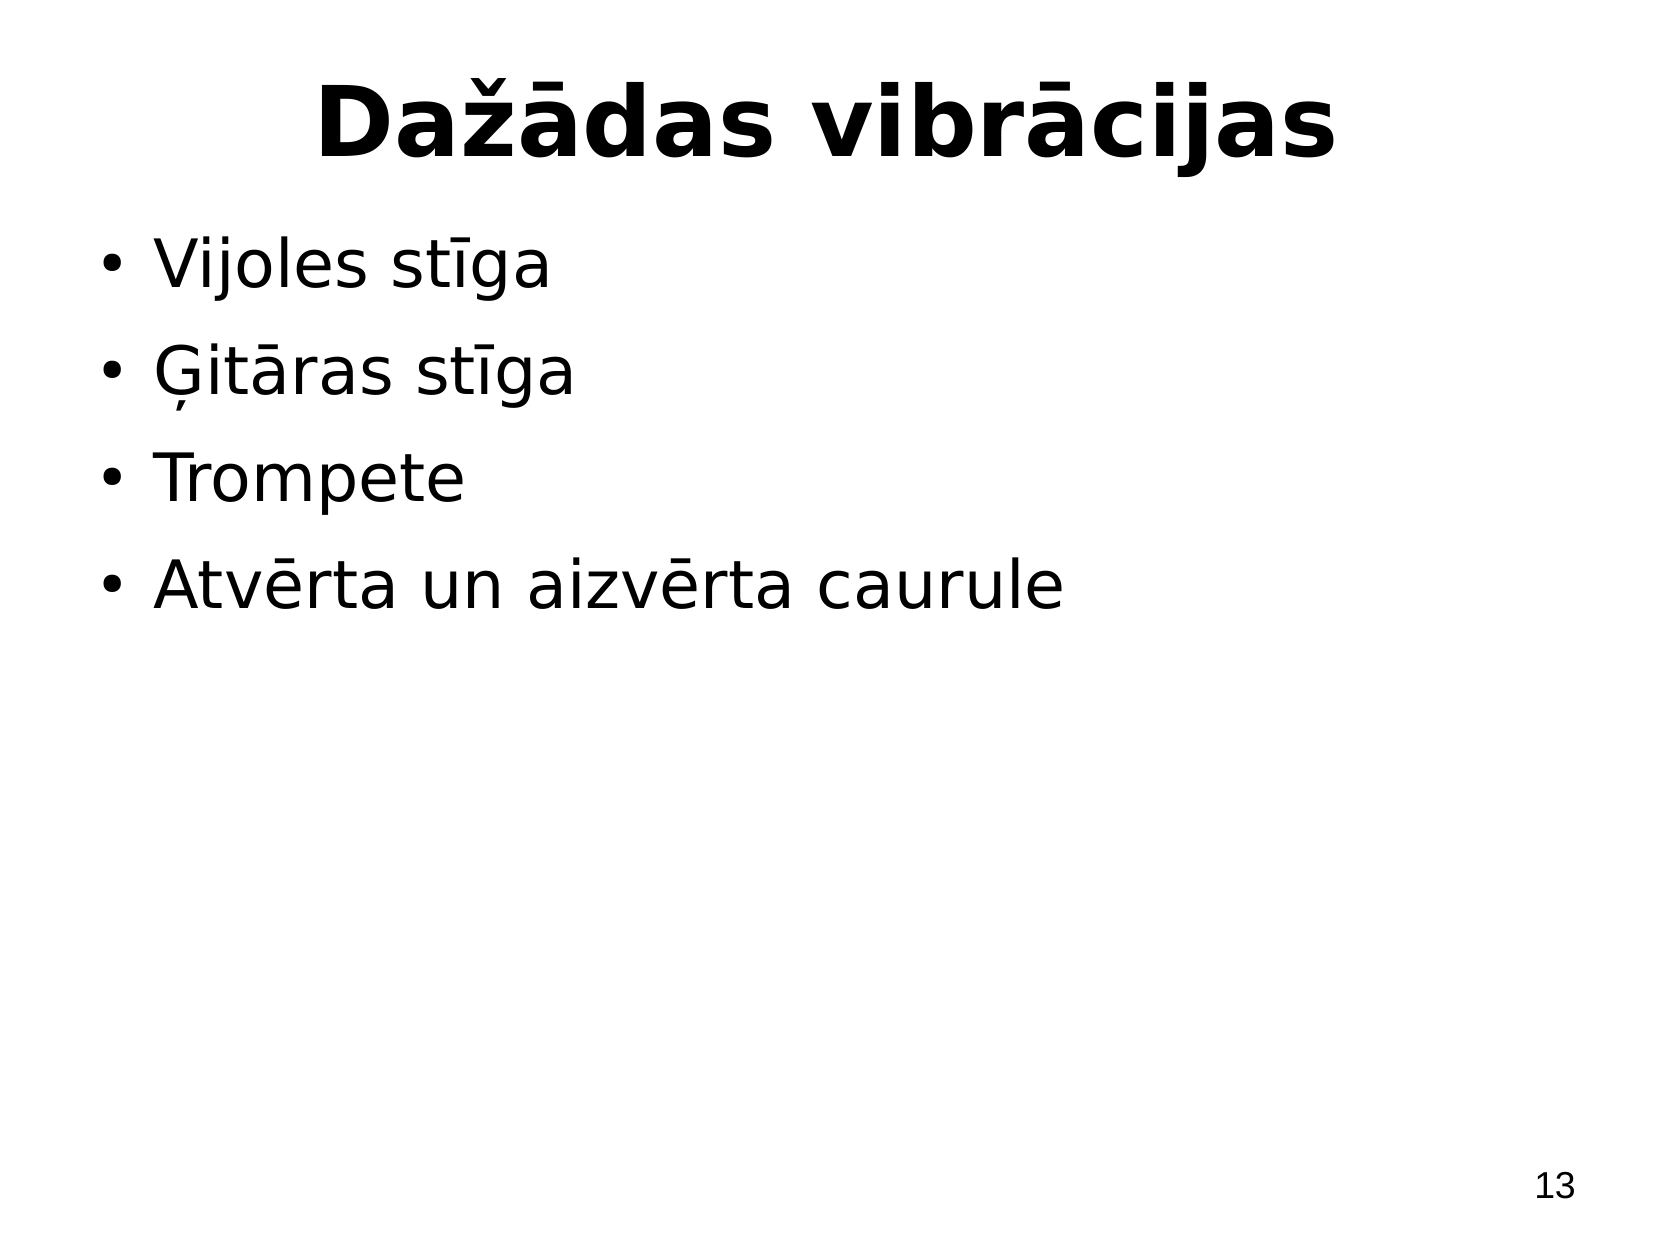

Dažādas vibrācijas
# Vijoles stīga
Ģitāras stīga
Trompete
Atvērta un aizvērta caurule